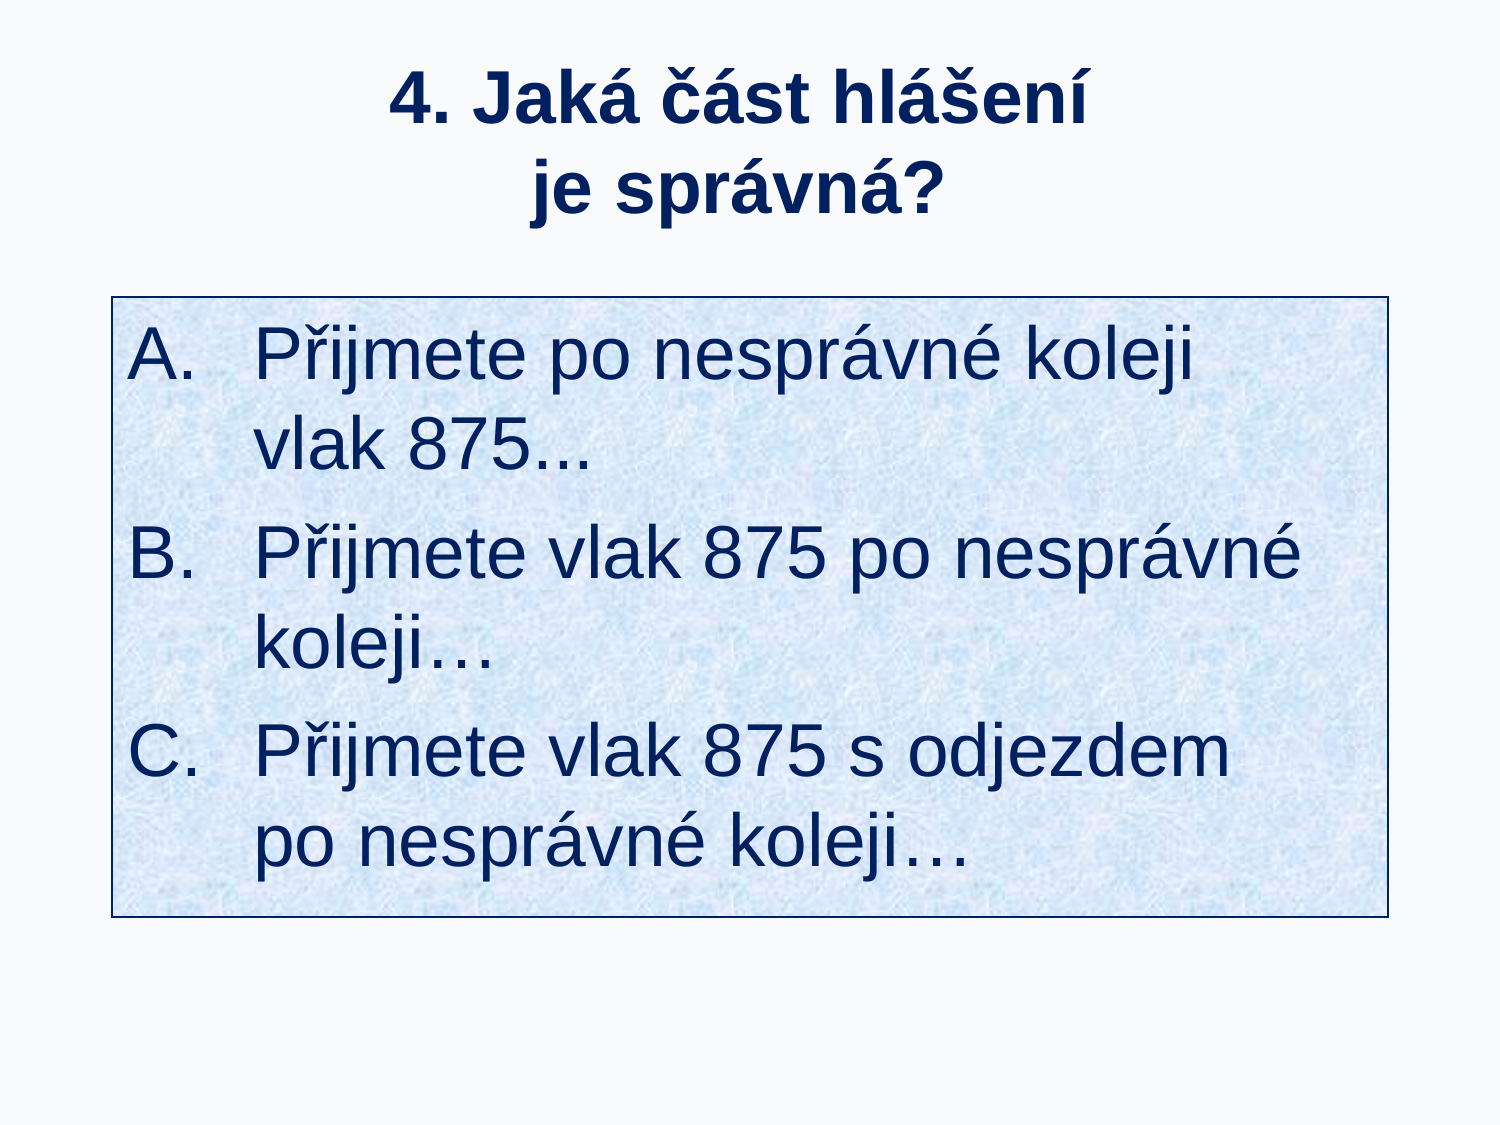

# 4. Jaká část hlášení je správná?
 Přijmete po nesprávné koleji
 vlak 875...
 Přijmete vlak 875 po nesprávné
 koleji…
 Přijmete vlak 875 s odjezdem
 po nesprávné koleji…